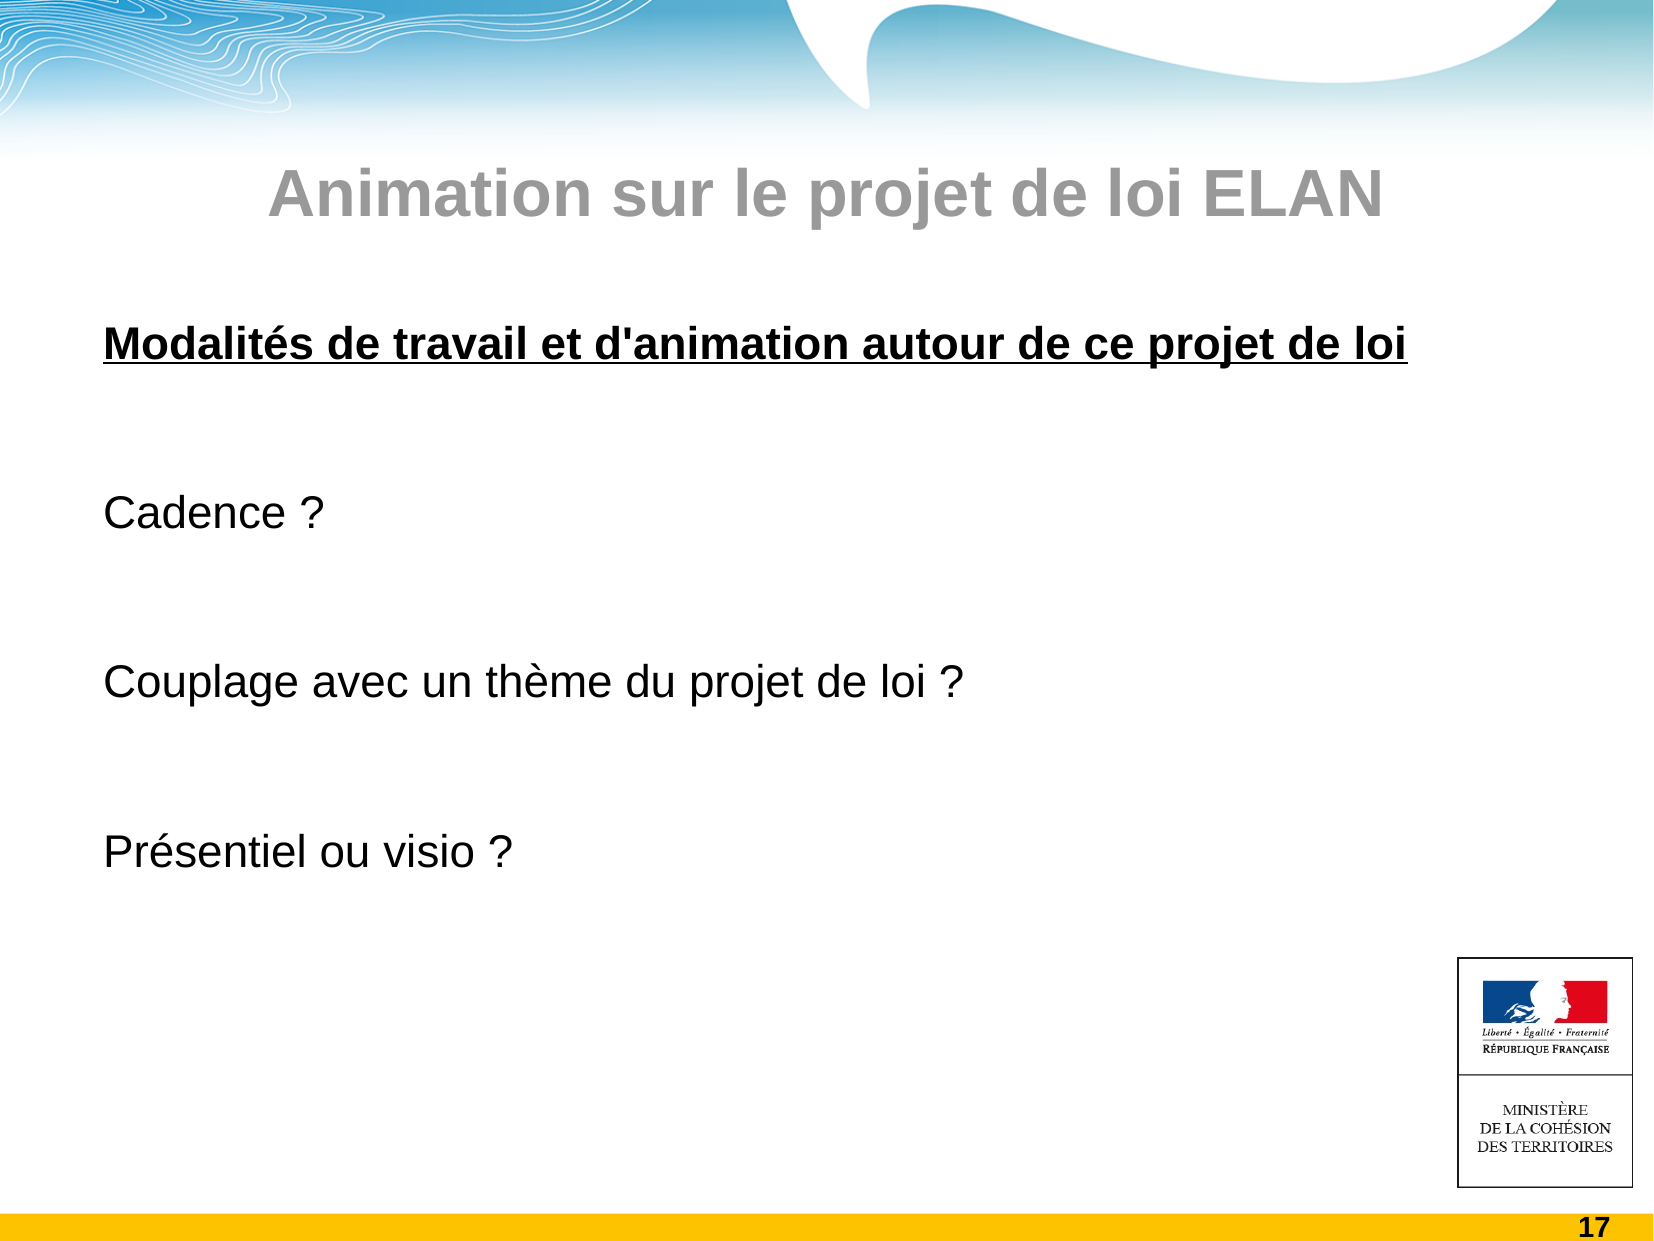

Animation sur le projet de loi ELAN
Modalités de travail et d'animation autour de ce projet de loi
Cadence ?
Couplage avec un thème du projet de loi ?
Présentiel ou visio ?